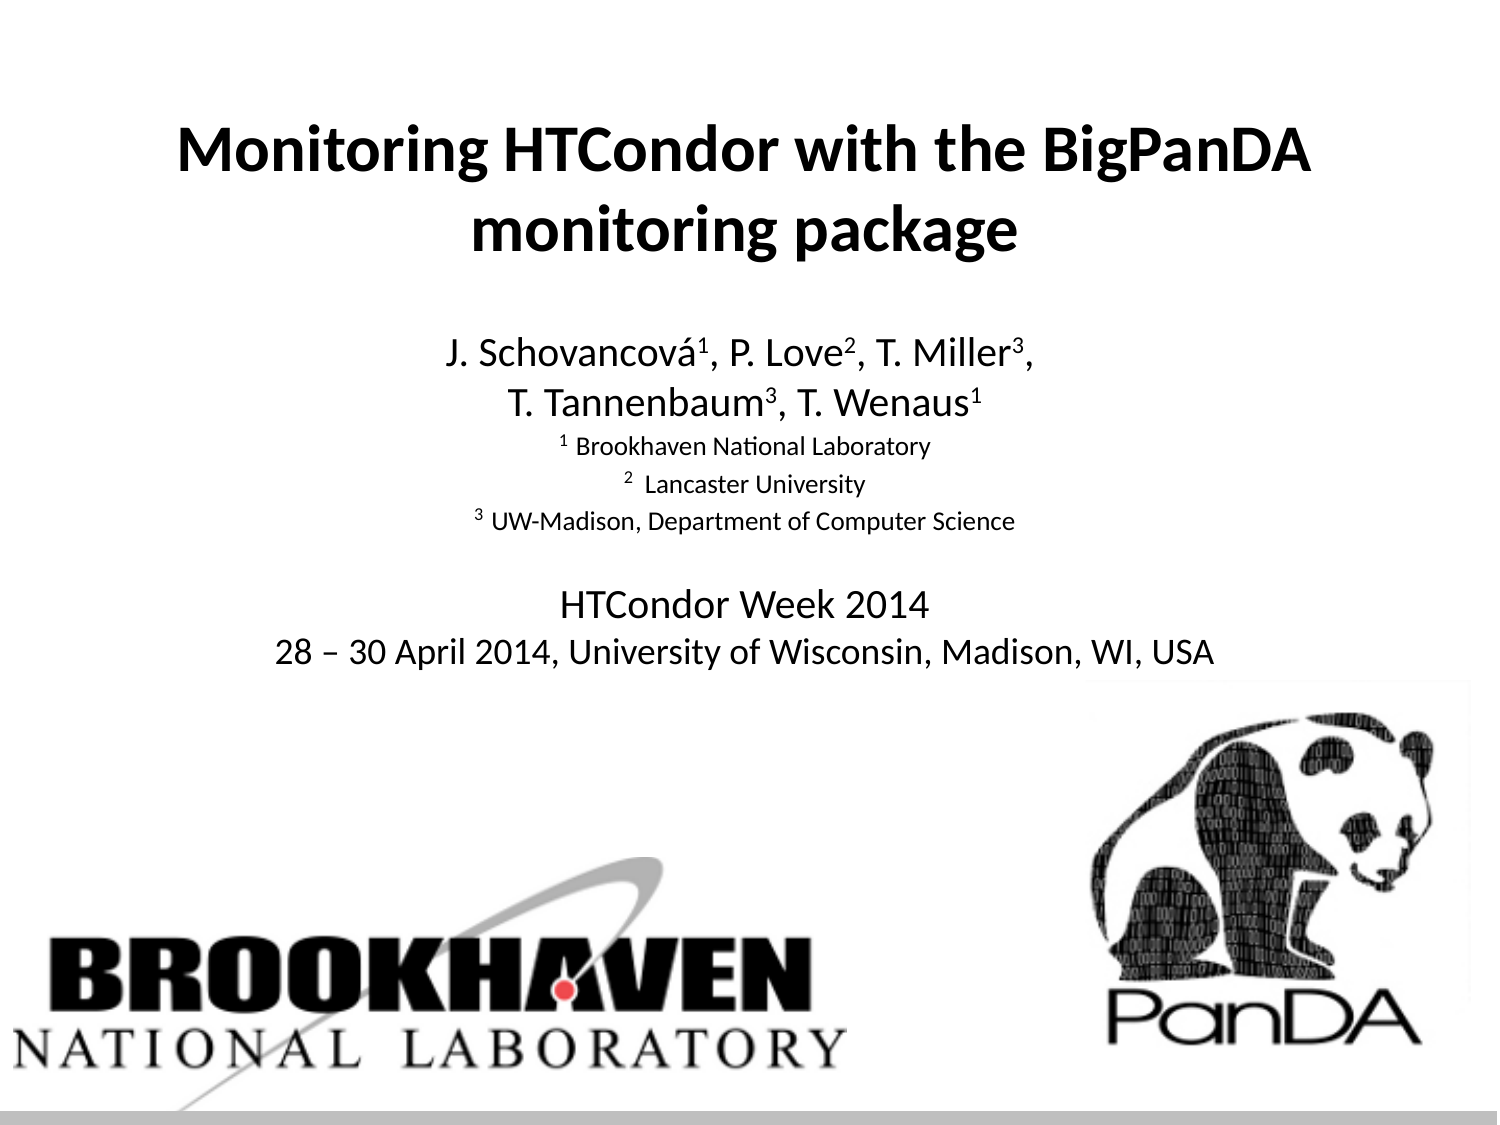

# Monitoring HTCondor with the BigPanDA monitoring package J. Schovancová1, P. Love2, T. Miller3, T. Tannenbaum3, T. Wenaus1 1 Brookhaven National Laboratory 2 Lancaster University 3 UW-Madison, Department of Computer Science HTCondor Week 2014 28 – 30 April 2014, University of Wisconsin, Madison, WI, USA